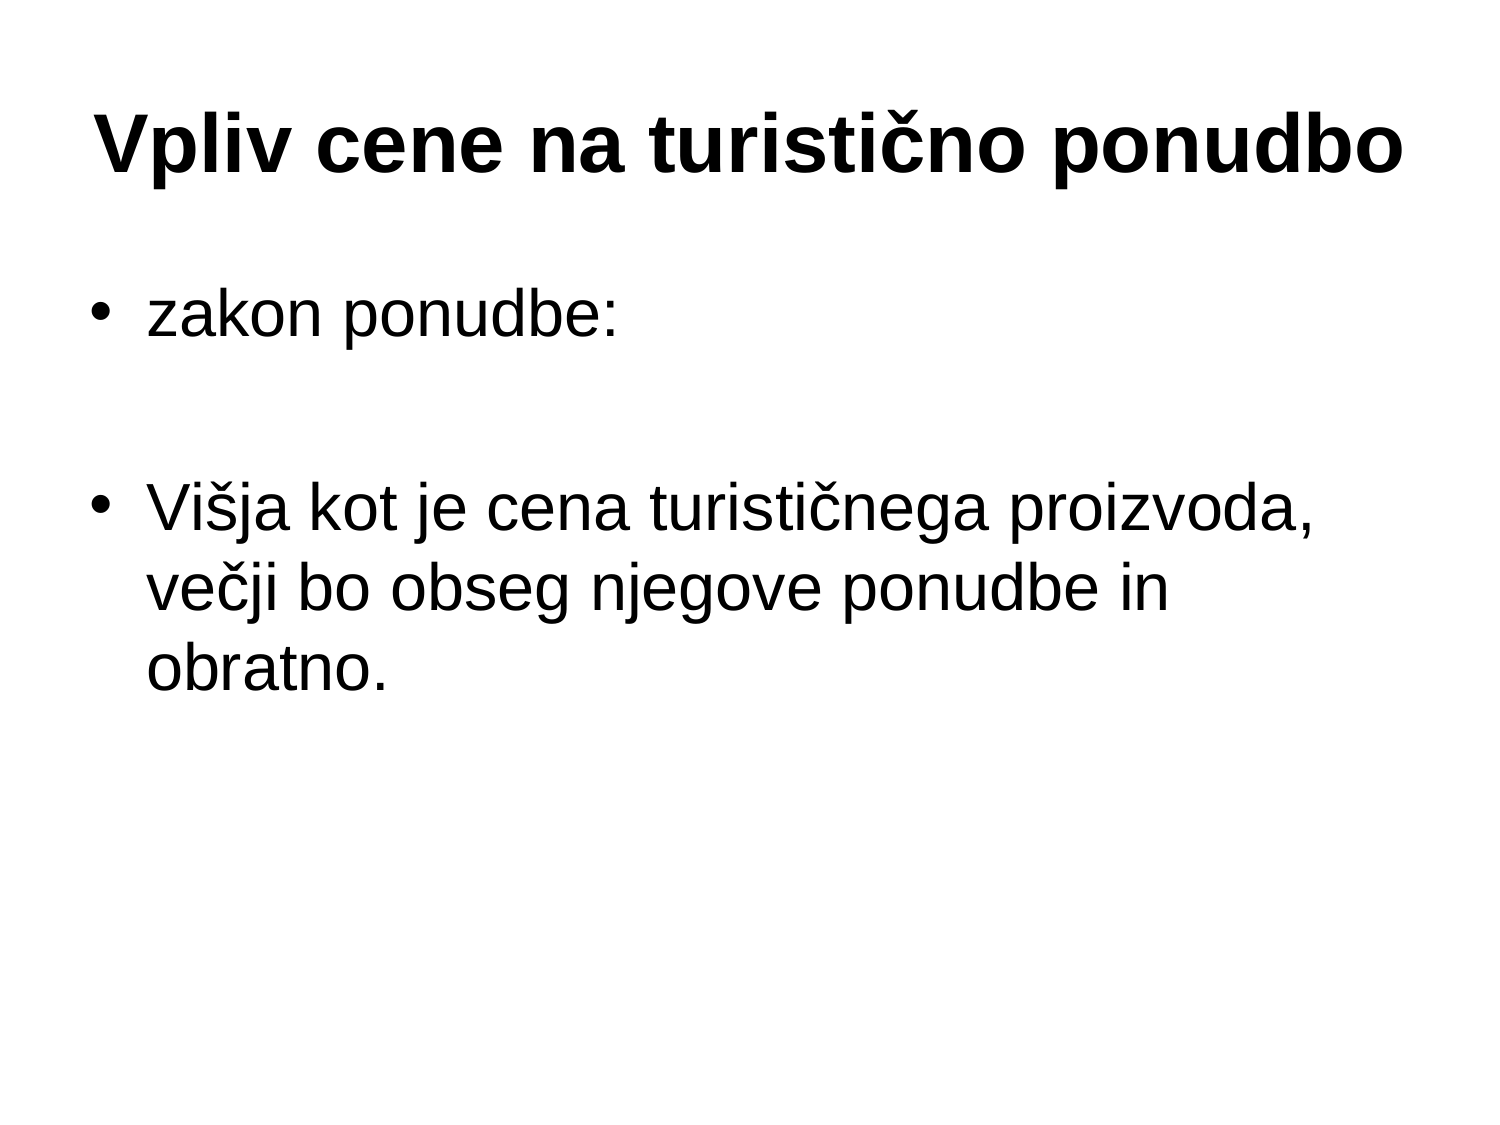

# Vpliv cene na turistično ponudbo
zakon ponudbe:
Višja kot je cena turističnega proizvoda, večji bo obseg njegove ponudbe in obratno.